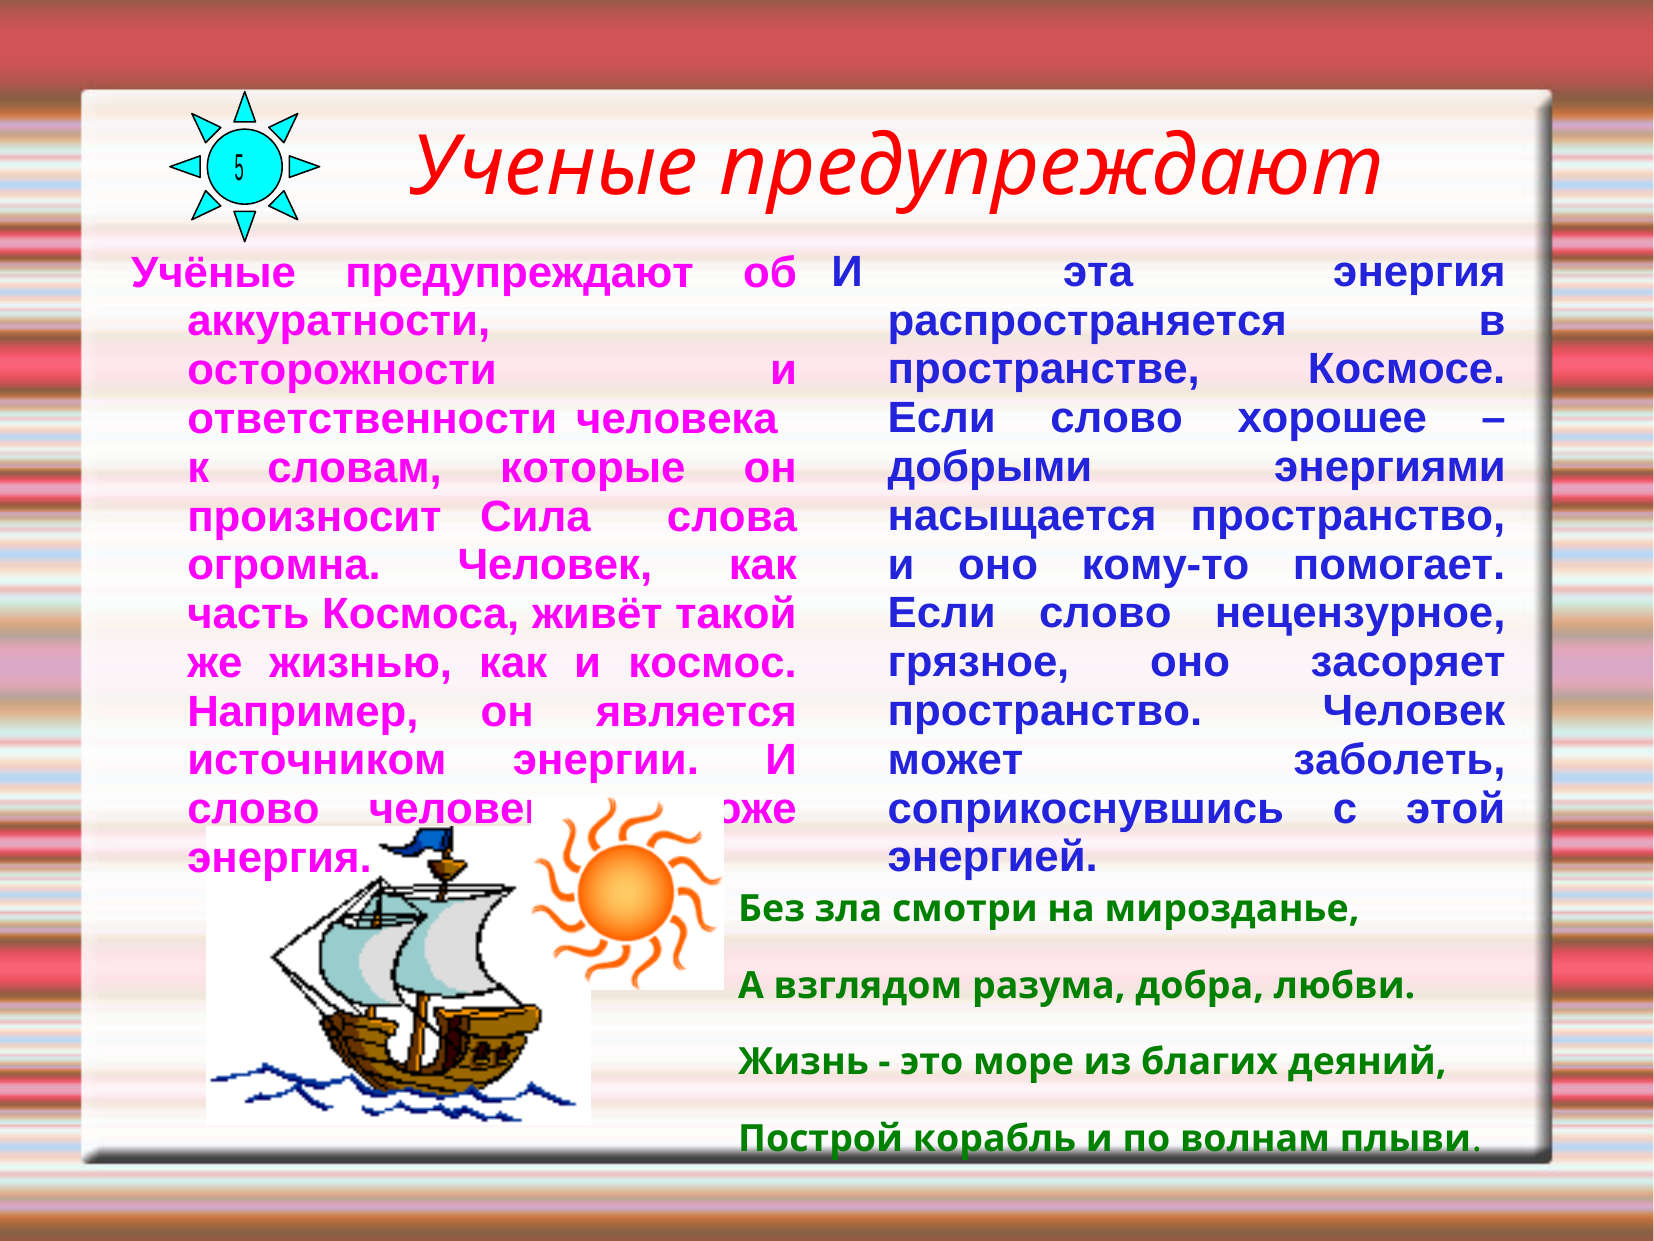

# Ученые предупреждают
И эта энергия распространяется в пространстве, Космосе. Если слово хорошее – добрыми энергиями насыщается пространство, и оно кому-то помогает. Если слово нецензурное, грязное, оно засоряет пространство. Человек может заболеть, соприкоснувшись с этой энергией.
Учёные предупреждают об аккуратности, осторожности и ответственности человека к словам, которые он произносит Сила слова огромна. Человек, как часть Космоса, живёт такой же жизнью, как и космос. Например, он является источником энергии. И слово человека – тоже энергия.
Без зла смотри на мирозданье,
А взглядом разума, добра, любви.
Жизнь - это море из благих деяний,
Построй корабль и по волнам плыви.